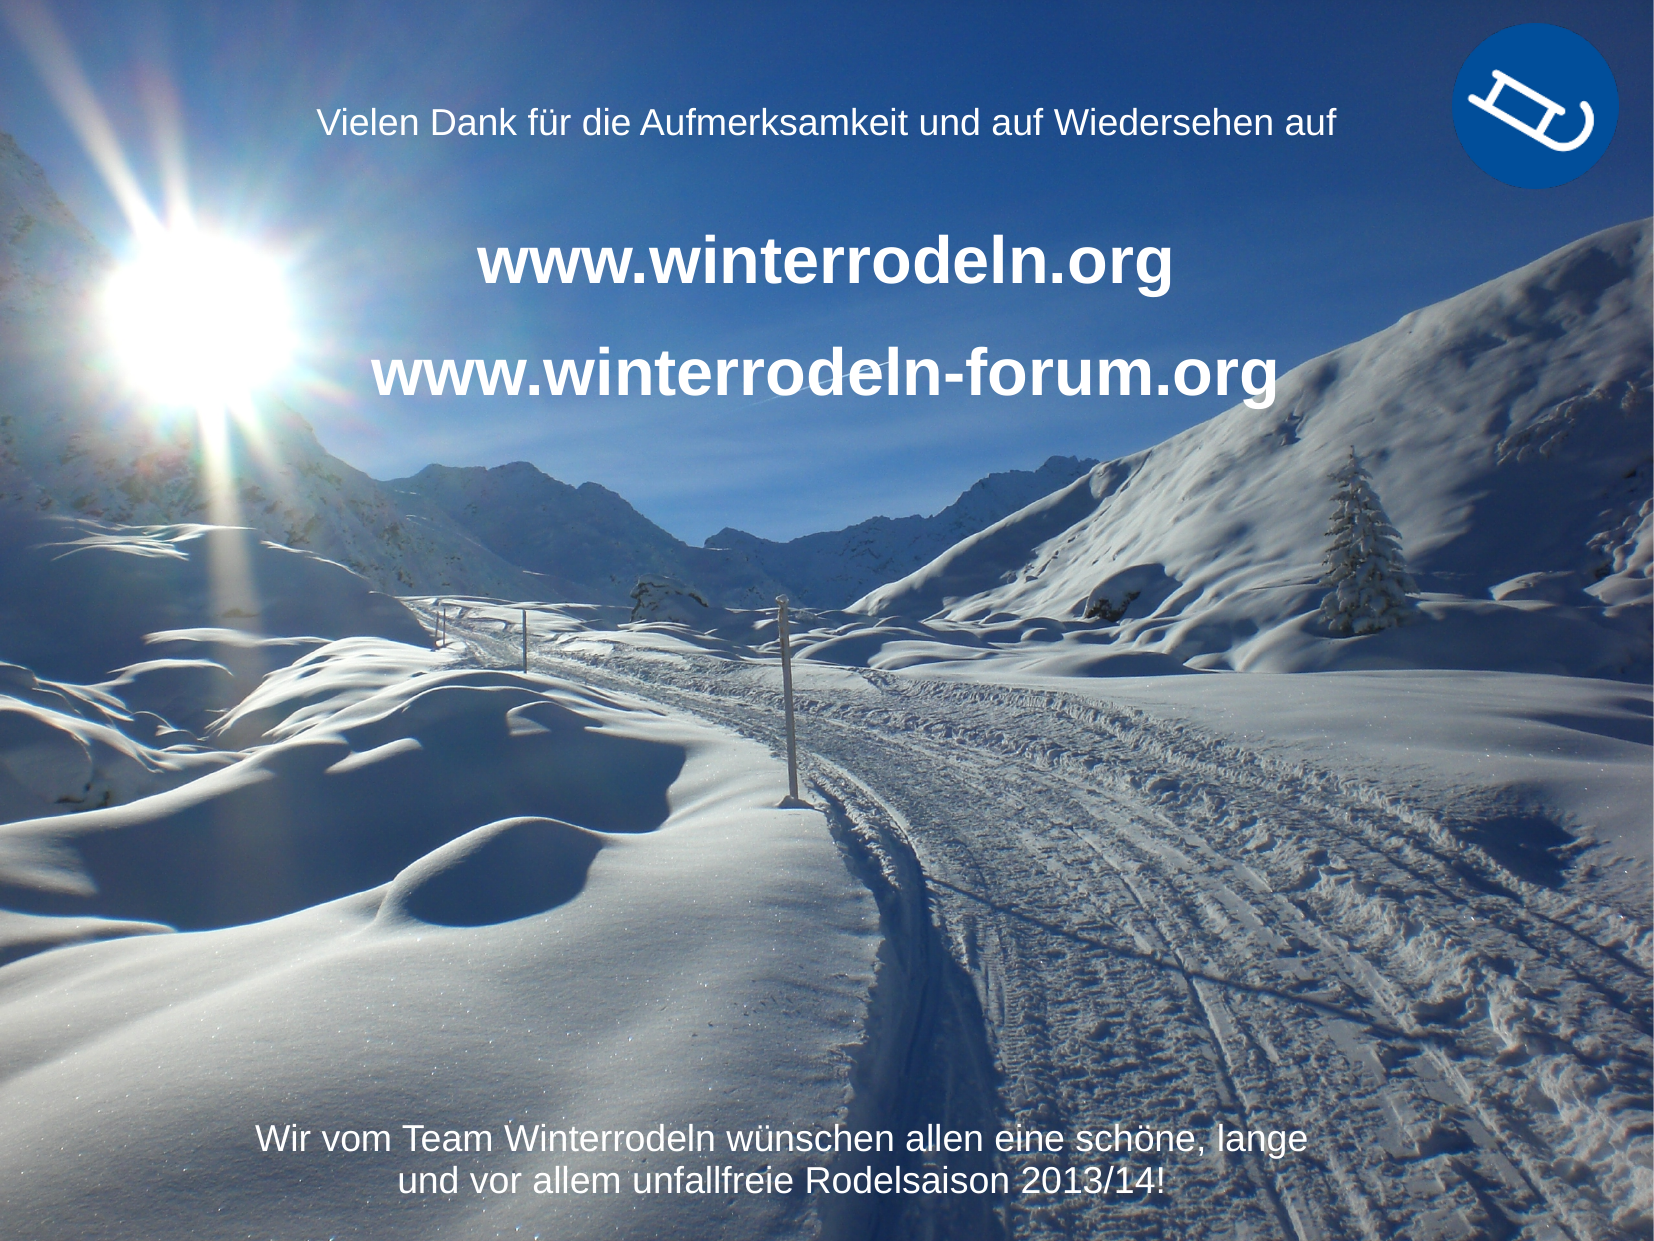

Vielen Dank für die Aufmerksamkeit und auf Wiedersehen auf
www.winterrodeln.org
www.winterrodeln-forum.org
Wir vom Team Winterrodeln wünschen allen eine schöne, lange
und vor allem unfallfreie Rodelsaison 2013/14!